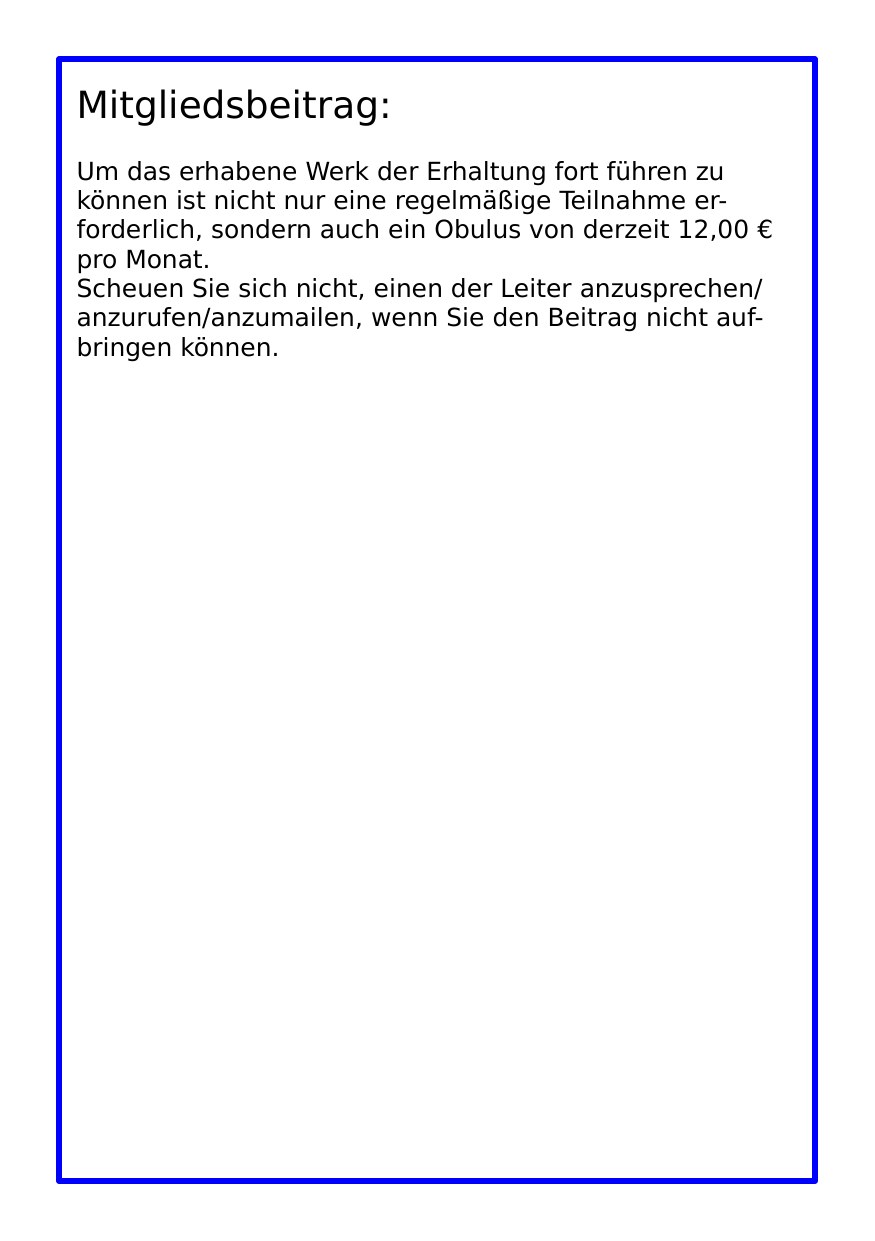

Mitgliedsbeitrag:
Um das erhabene Werk der Erhaltung fort führen zu
können ist nicht nur eine regelmäßige Teilnahme er-
forderlich, sondern auch ein Obulus von derzeit 12,00 €
pro Monat.
Scheuen Sie sich nicht, einen der Leiter anzusprechen/
anzurufen/anzumailen, wenn Sie den Beitrag nicht auf-
bringen können.